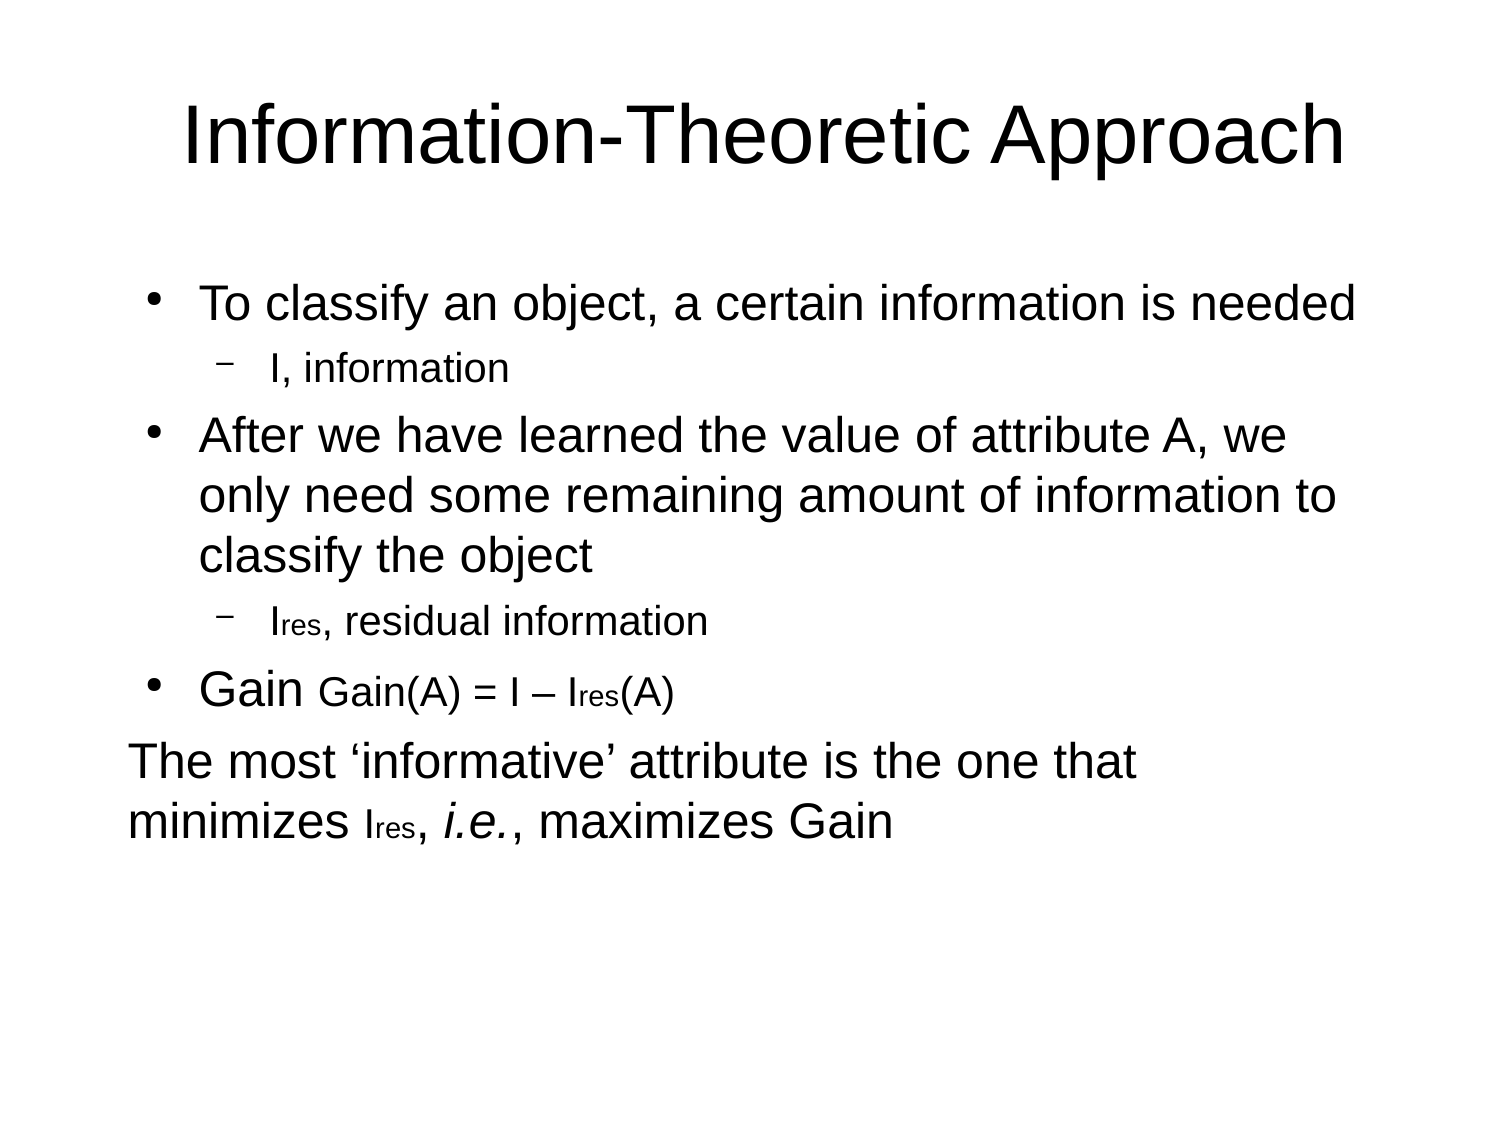

# Information-Theoretic Approach
To classify an object, a certain information is needed
I, information
After we have learned the value of attribute A, we only need some remaining amount of information to classify the object
Ires, residual information
Gain Gain(A) = I – Ires(A)
The most ‘informative’ attribute is the one that minimizes Ires, i.e., maximizes Gain